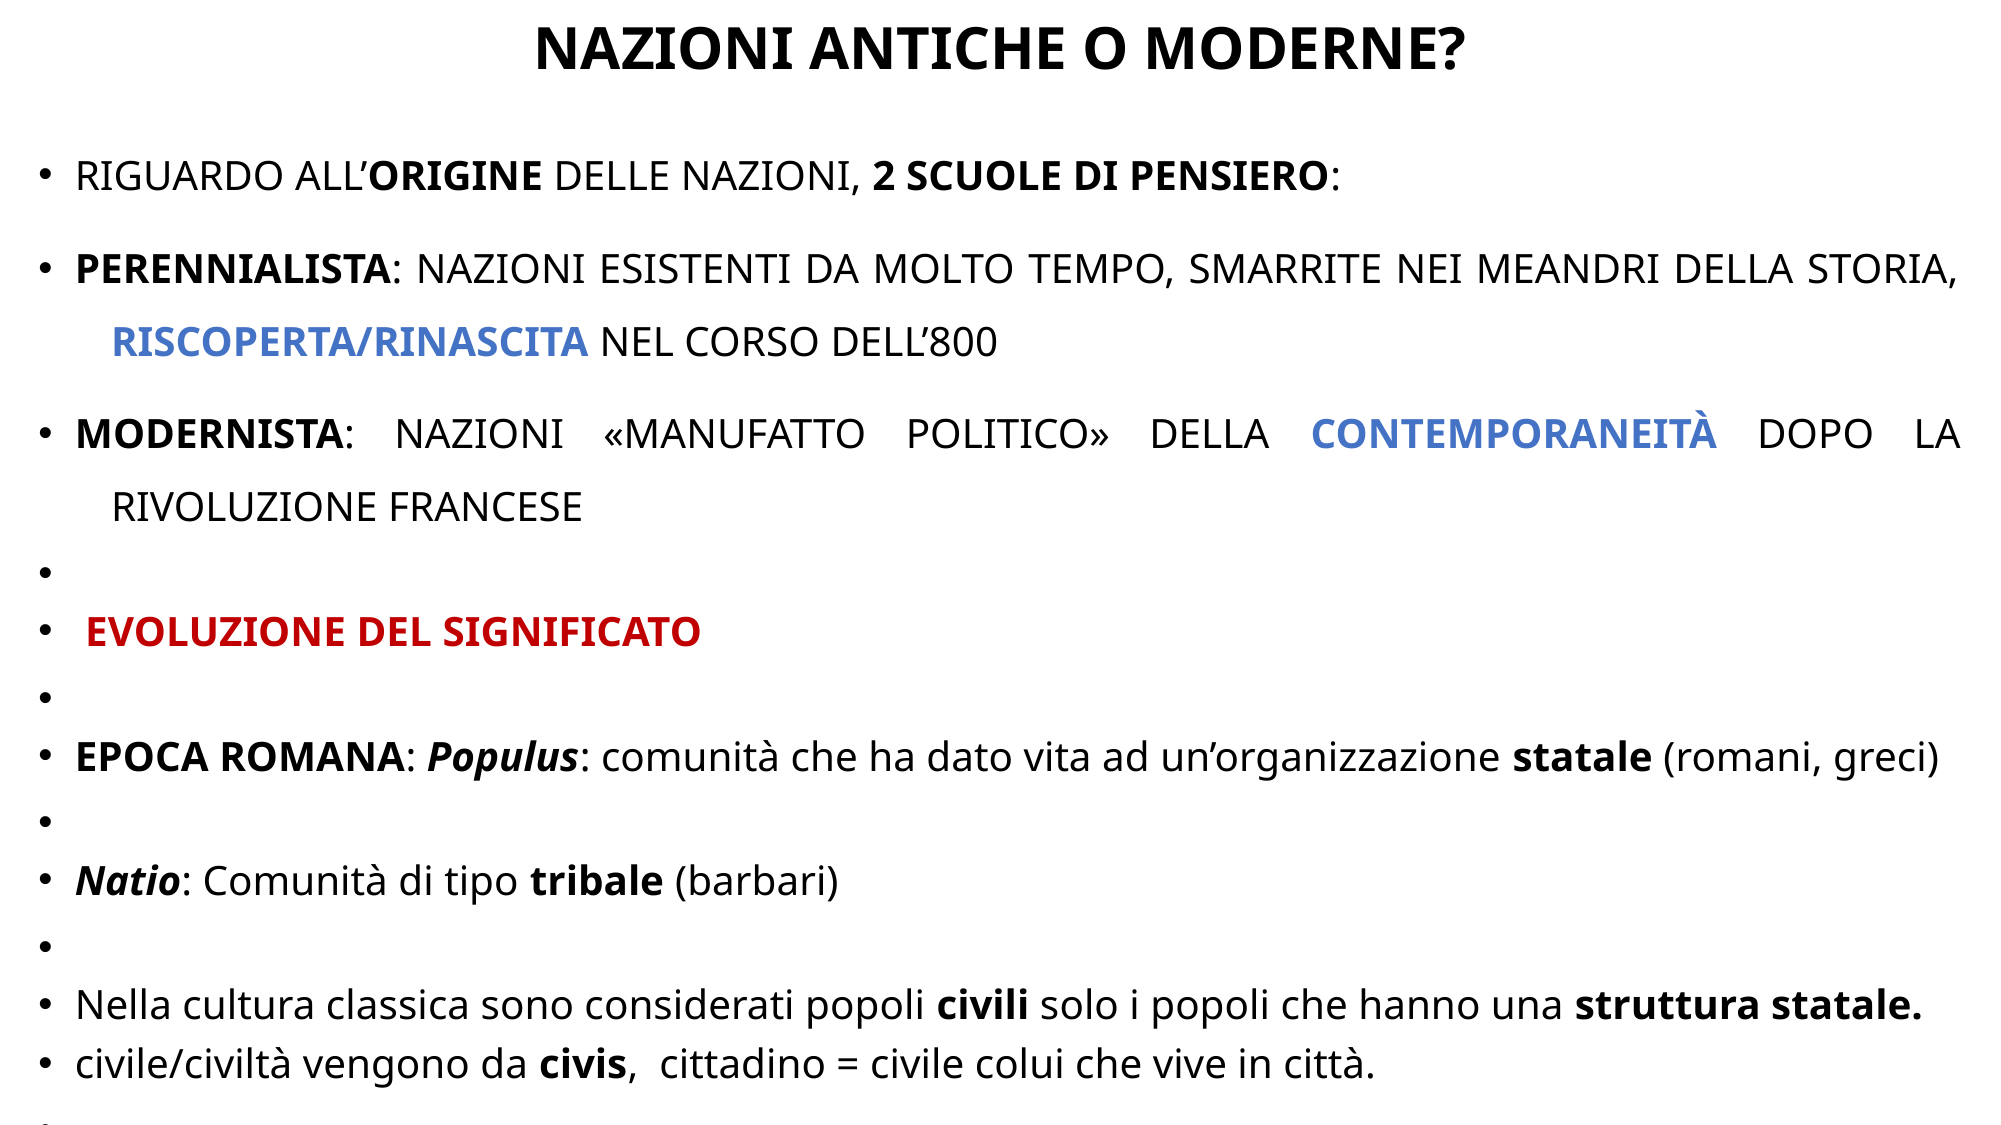

# NAZIONI ANTICHE O MODERNE?
RIGUARDO ALL’ORIGINE DELLE NAZIONI, 2 SCUOLE DI PENSIERO:
PERENNIALISTA: NAZIONI ESISTENTI DA MOLTO TEMPO, SMARRITE NEI MEANDRI DELLA STORIA, RISCOPERTA/RINASCITA NEL CORSO DELL’800
MODERNISTA: NAZIONI «MANUFATTO POLITICO» DELLA CONTEMPORANEITÀ DOPO LA RIVOLUZIONE FRANCESE
 EVOLUZIONE DEL SIGNIFICATO
EPOCA ROMANA: Populus: comunità che ha dato vita ad un’organizzazione statale (romani, greci)
Natio: Comunità di tipo tribale (barbari)
Nella cultura classica sono considerati popoli civili solo i popoli che hanno una struttura statale.
civile/civiltà vengono da civis, cittadino = civile colui che vive in città.